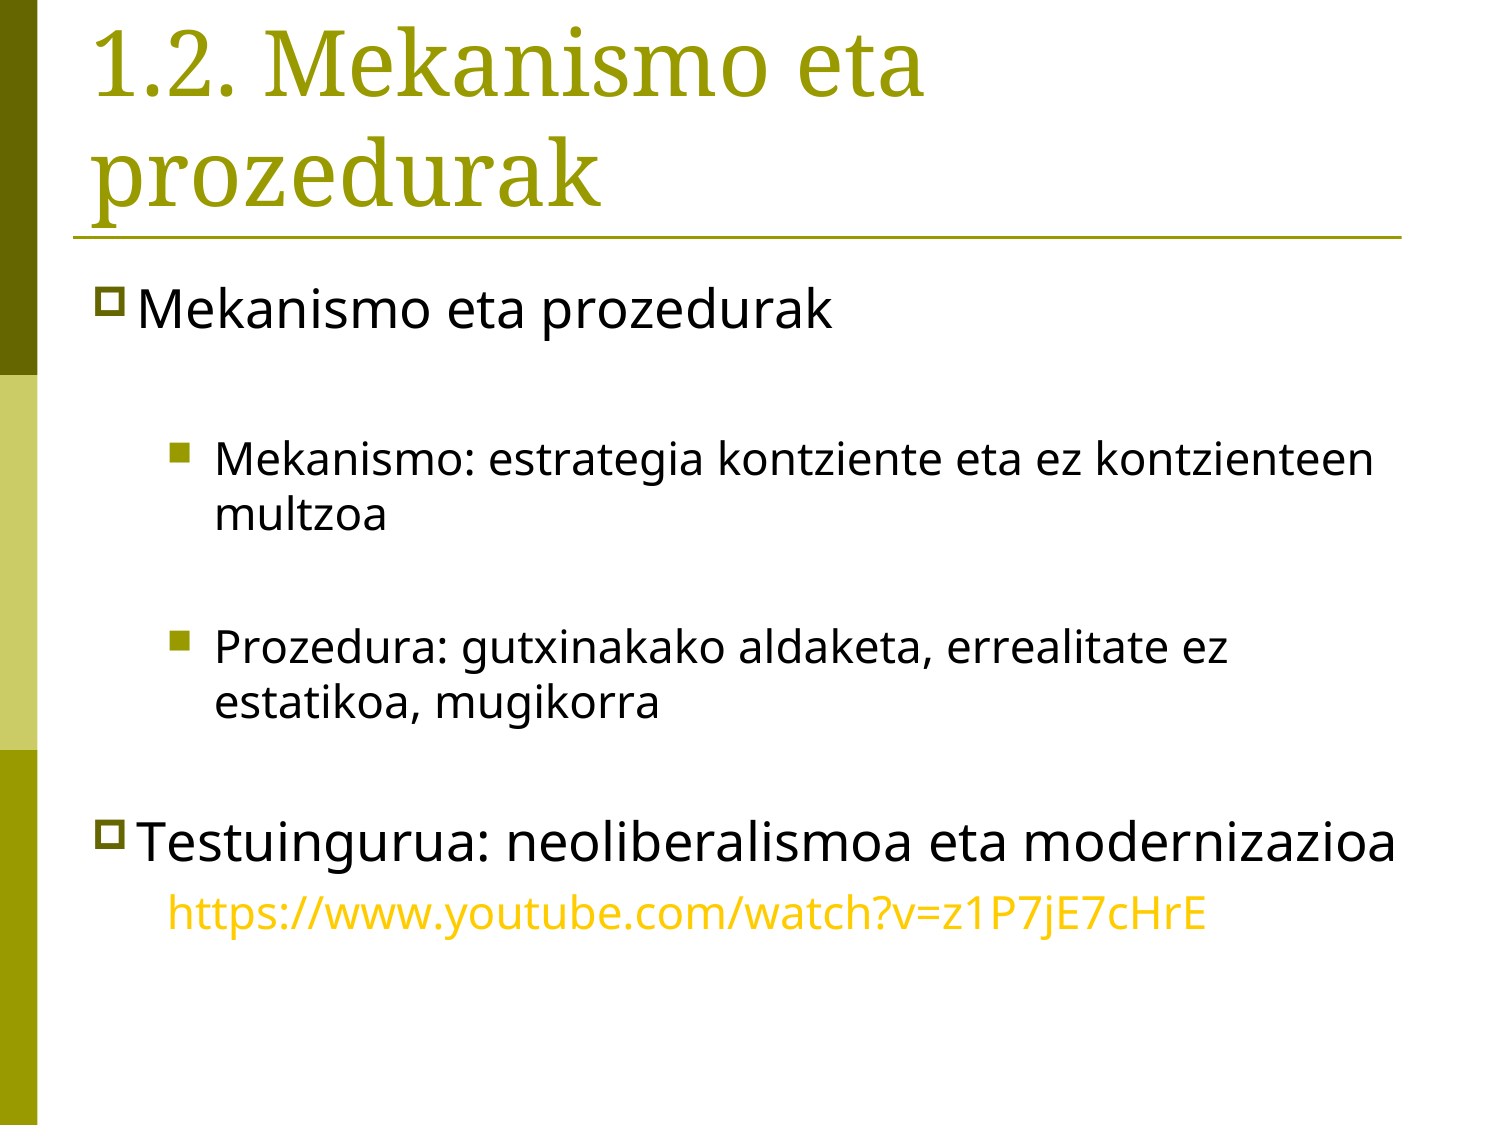

# 1.2. Mekanismo eta prozedurak
Mekanismo eta prozedurak
Mekanismo: estrategia kontziente eta ez kontzienteen multzoa
Prozedura: gutxinakako aldaketa, errealitate ez estatikoa, mugikorra
Testuingurua: neoliberalismoa eta modernizazioa
https://www.youtube.com/watch?v=z1P7jE7cHrE